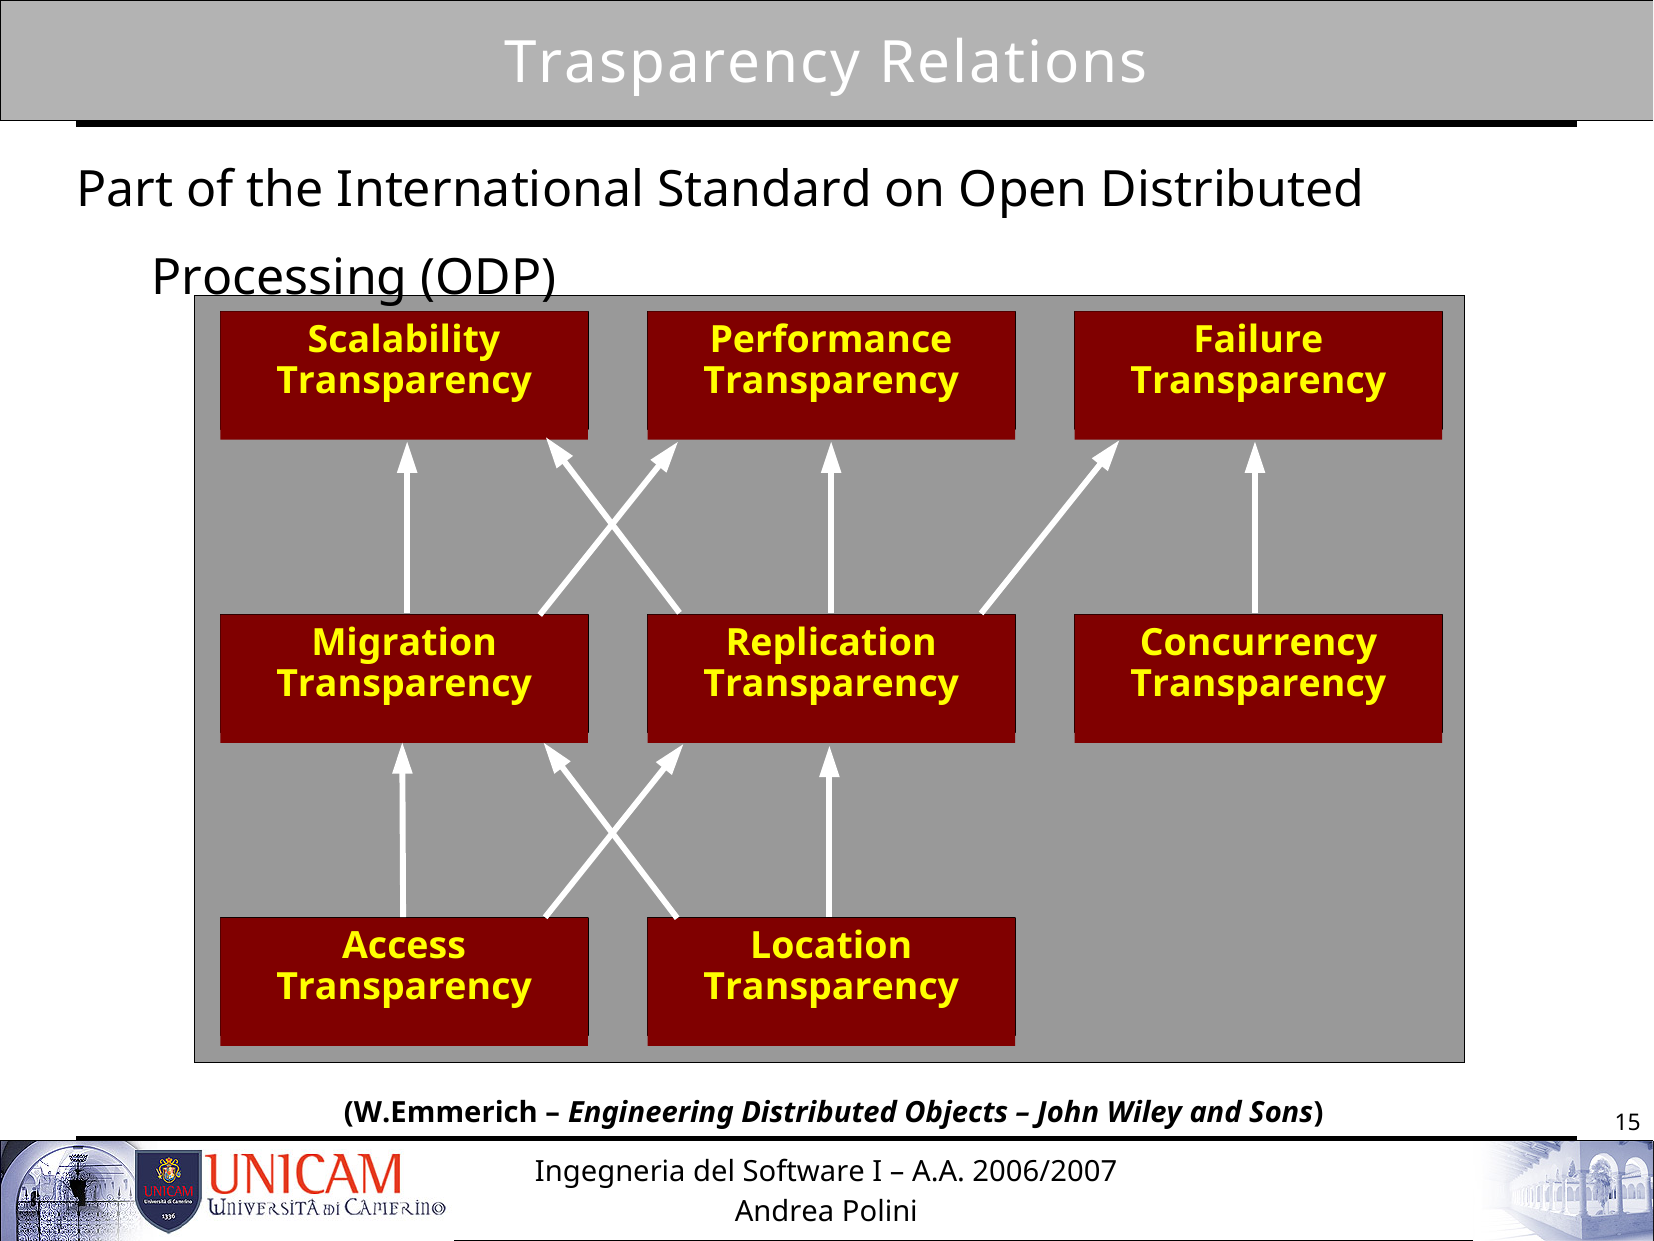

# Trasparency Relations
Part of the International Standard on Open Distributed Processing (ODP)
Scalability Transparency
Performance Transparency
Failure Transparency
Migration Transparency
Replication Transparency
Concurrency Transparency
Access Transparency
Location Transparency
 (W.Emmerich – Engineering Distributed Objects – John Wiley and Sons)
15